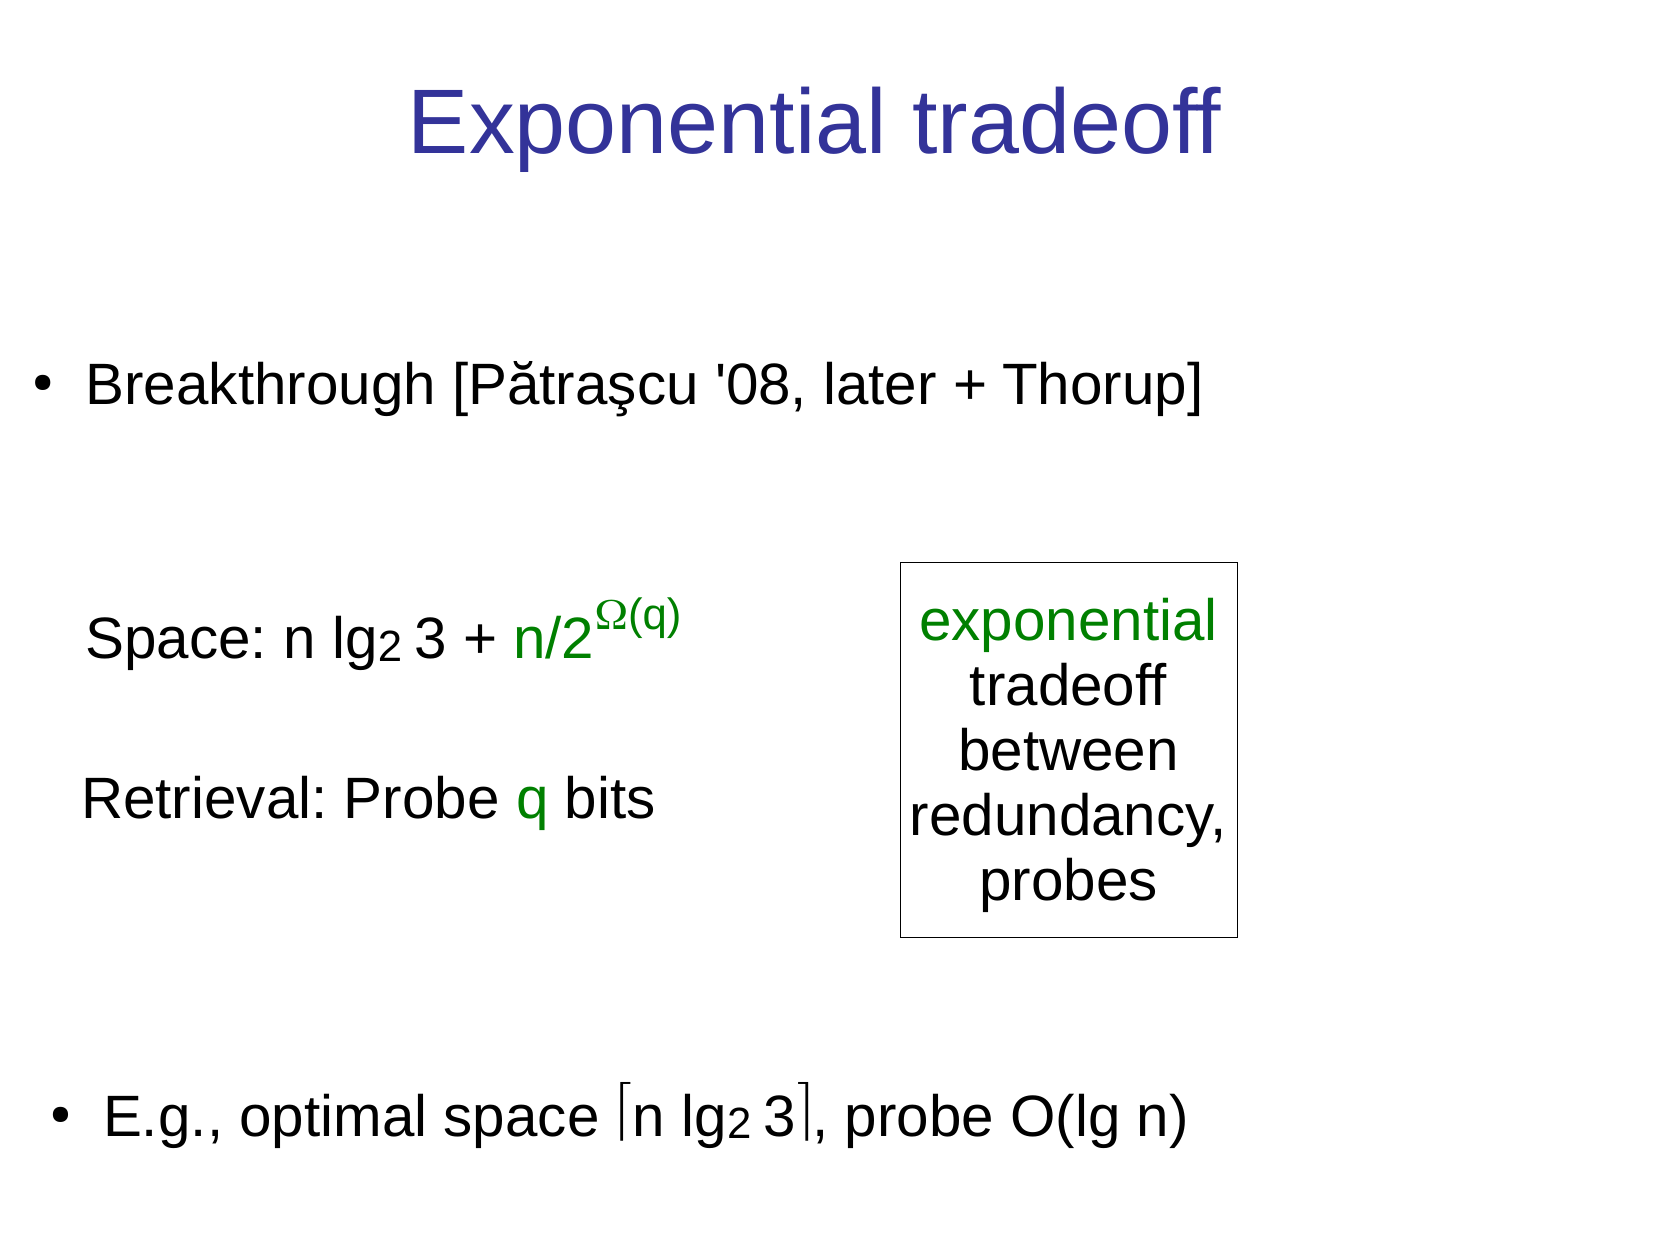

Exponential tradeoff
# Breakthrough [Pătraşcu '08, later + Thorup]
Space: n lg2 3 + n/2(q)
 Retrieval: Probe q bits
E.g., optimal space n lg2 3, probe O(lg n)
exponential
tradeoff
between
redundancy,
probes